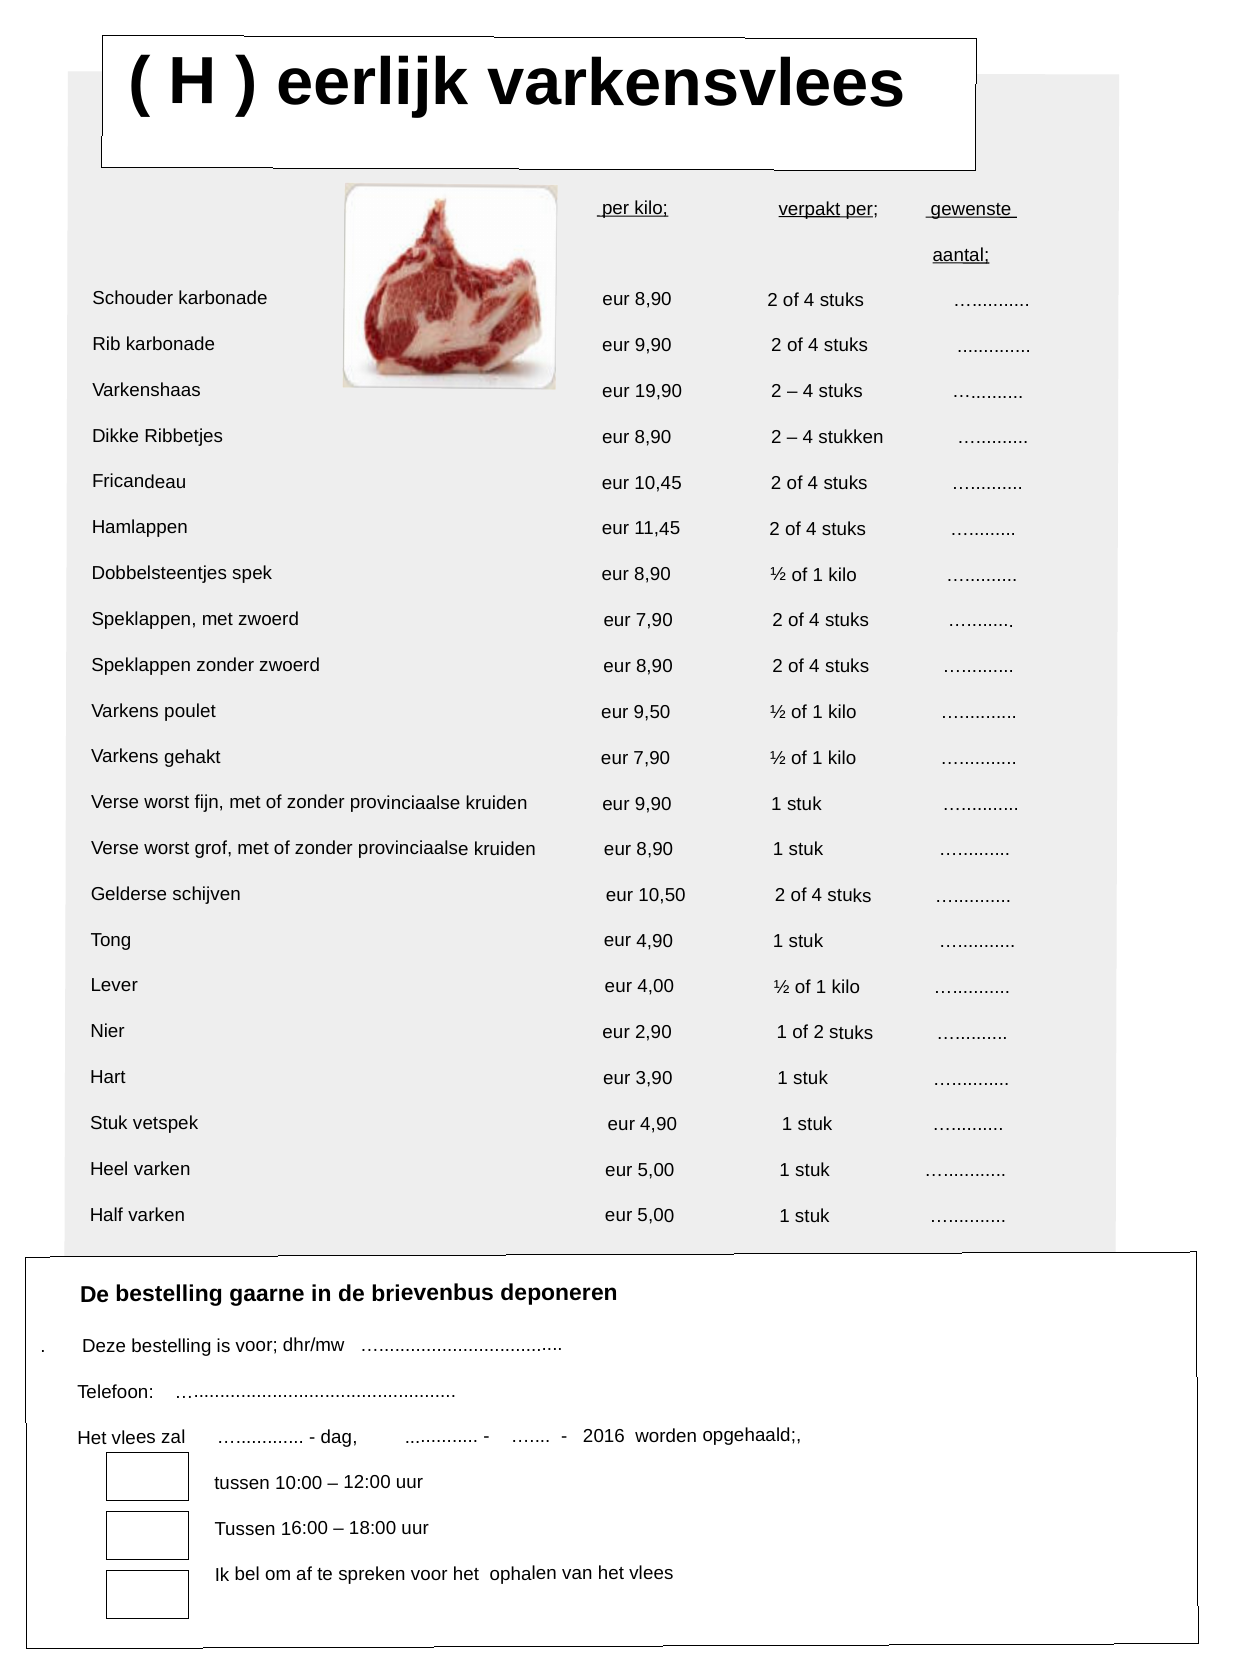

( H ) eerlijk varkensvlees
 per kilo; verpakt per; gewenste
 aantal;
 Schouder karbonade 	 eur 8,90		 2 of 4 stuks …...........
 Rib karbonade 		 eur 9,90 2 of 4 stuks ..............
 Varkenshaas 		 eur 19,90 2 – 4 stuks …..........
 Dikke Ribbetjes 		 eur 8,90 2 – 4 stukken …..........
 Fricandeau 		 eur 10,45 2 of 4 stuks …..........
 Hamlappen 		 eur 11,45 2 of 4 stuks ….........
 Dobbelsteentjes spek 	 eur 8,90 ½ of 1 kilo …..........
 Speklappen, met zwoerd eur 7,90 2 of 4 stuks ….........
 Speklappen zonder zwoerd eur 8,90 2 of 4 stuks …..........
 Varkens poulet 		 eur 9,50 ½ of 1 kilo …...........
 Varkens gehakt 		 eur 7,90 ½ of 1 kilo …...........
 Verse worst fijn, met of zonder provinciaalse kruiden 	 eur 9,90 1 stuk …...........
 Verse worst grof, met of zonder provinciaalse kruiden eur 8,90 1 stuk …..........
 Gelderse schijven 	 eur 10,50 2 of 4 stuks …...........
 Tong eur 4,90 1 stuk …...........
 Lever eur 4,00 ½ of 1 kilo …...........
 Nier eur 2,90 1 of 2 stuks …..........
 Hart eur 3,90 1 stuk …...........
 Stuk vetspek eur 4,90 1 stuk …..........
 Heel varken eur 5,00 1 stuk …............
 Half varken eur 5,00 1 stuk …...........
 De bestelling gaarne in de brievenbus deponeren
. Deze bestelling is voor; dhr/mw …...................................
 Telefoon: …..................................................
 Het vlees zal …............. - dag, .............. - ….... - 2016 worden opgehaald;,
 tussen 10:00 – 12:00 uur
 Tussen 16:00 – 18:00 uur
 Ik bel om af te spreken voor het ophalen van het vlees